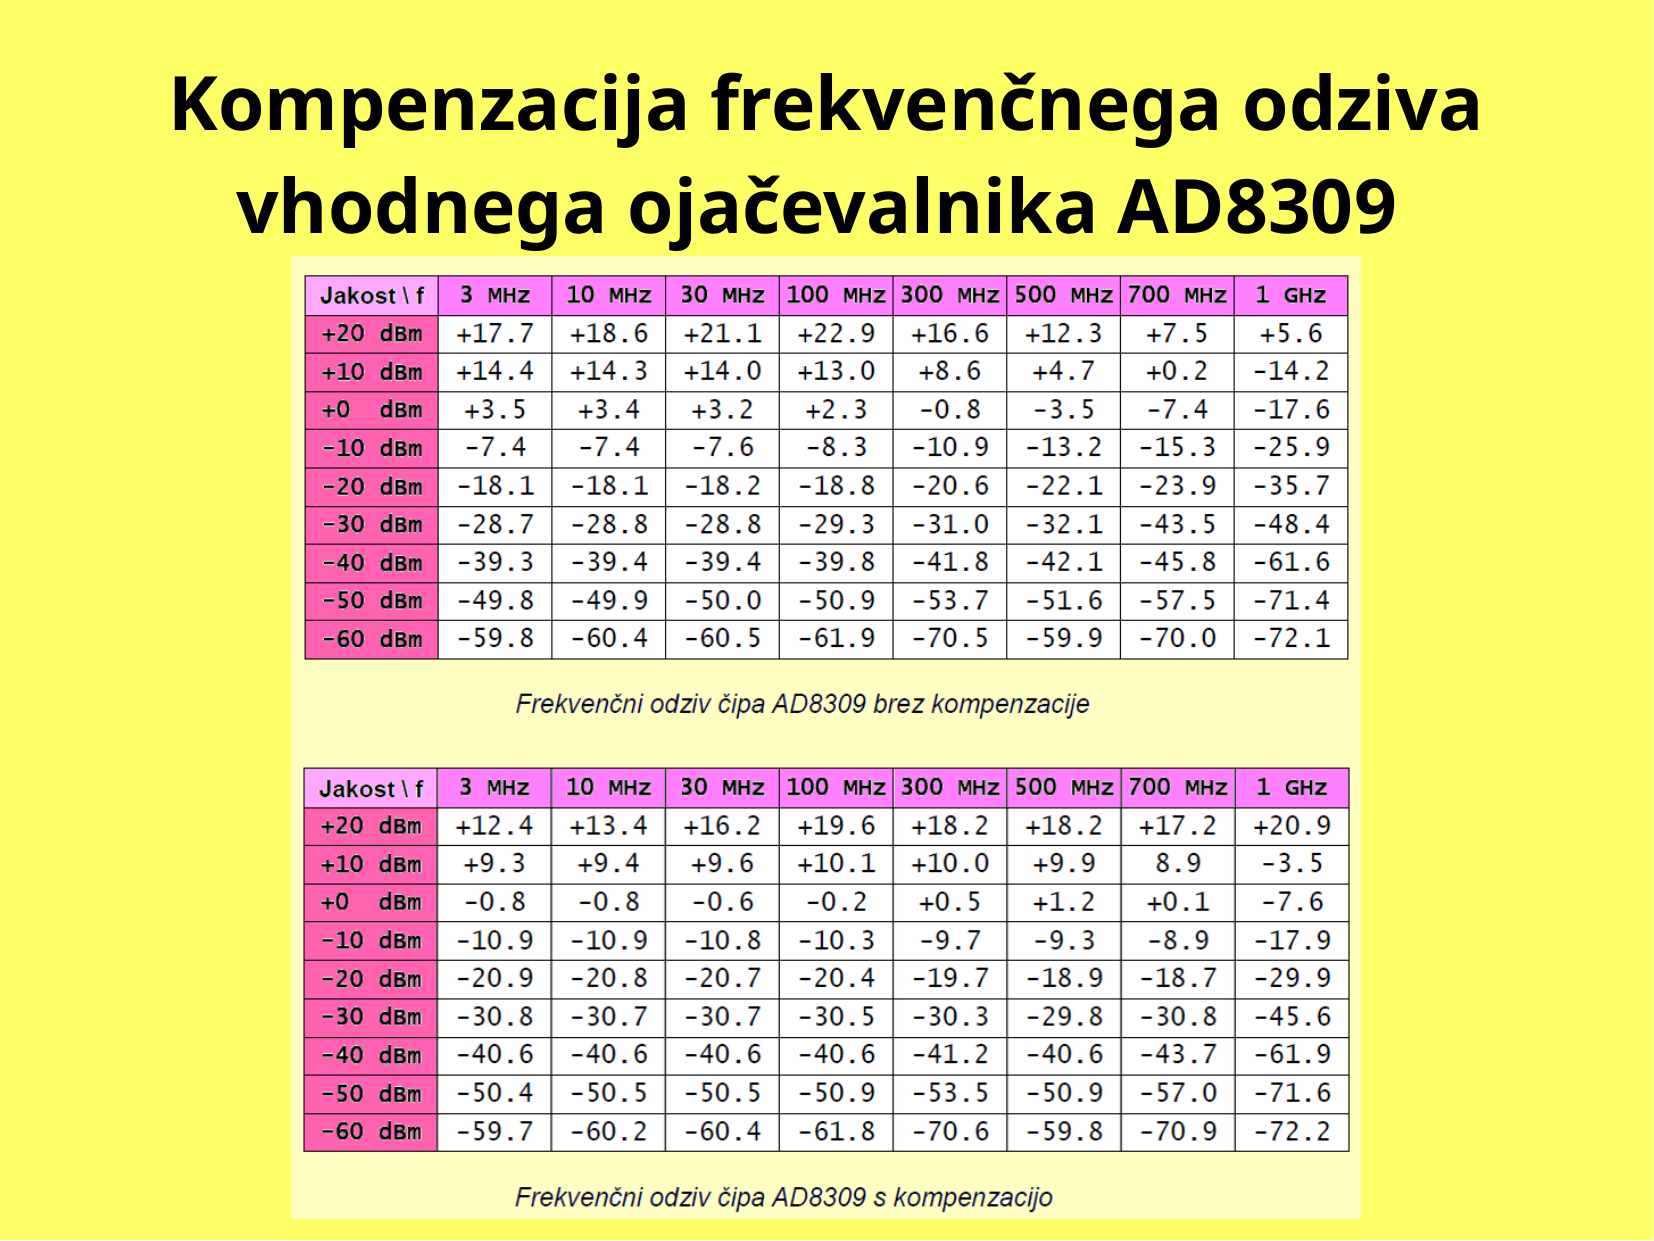

# Kompenzacija frekvenčnega odziva vhodnega ojačevalnika AD8309